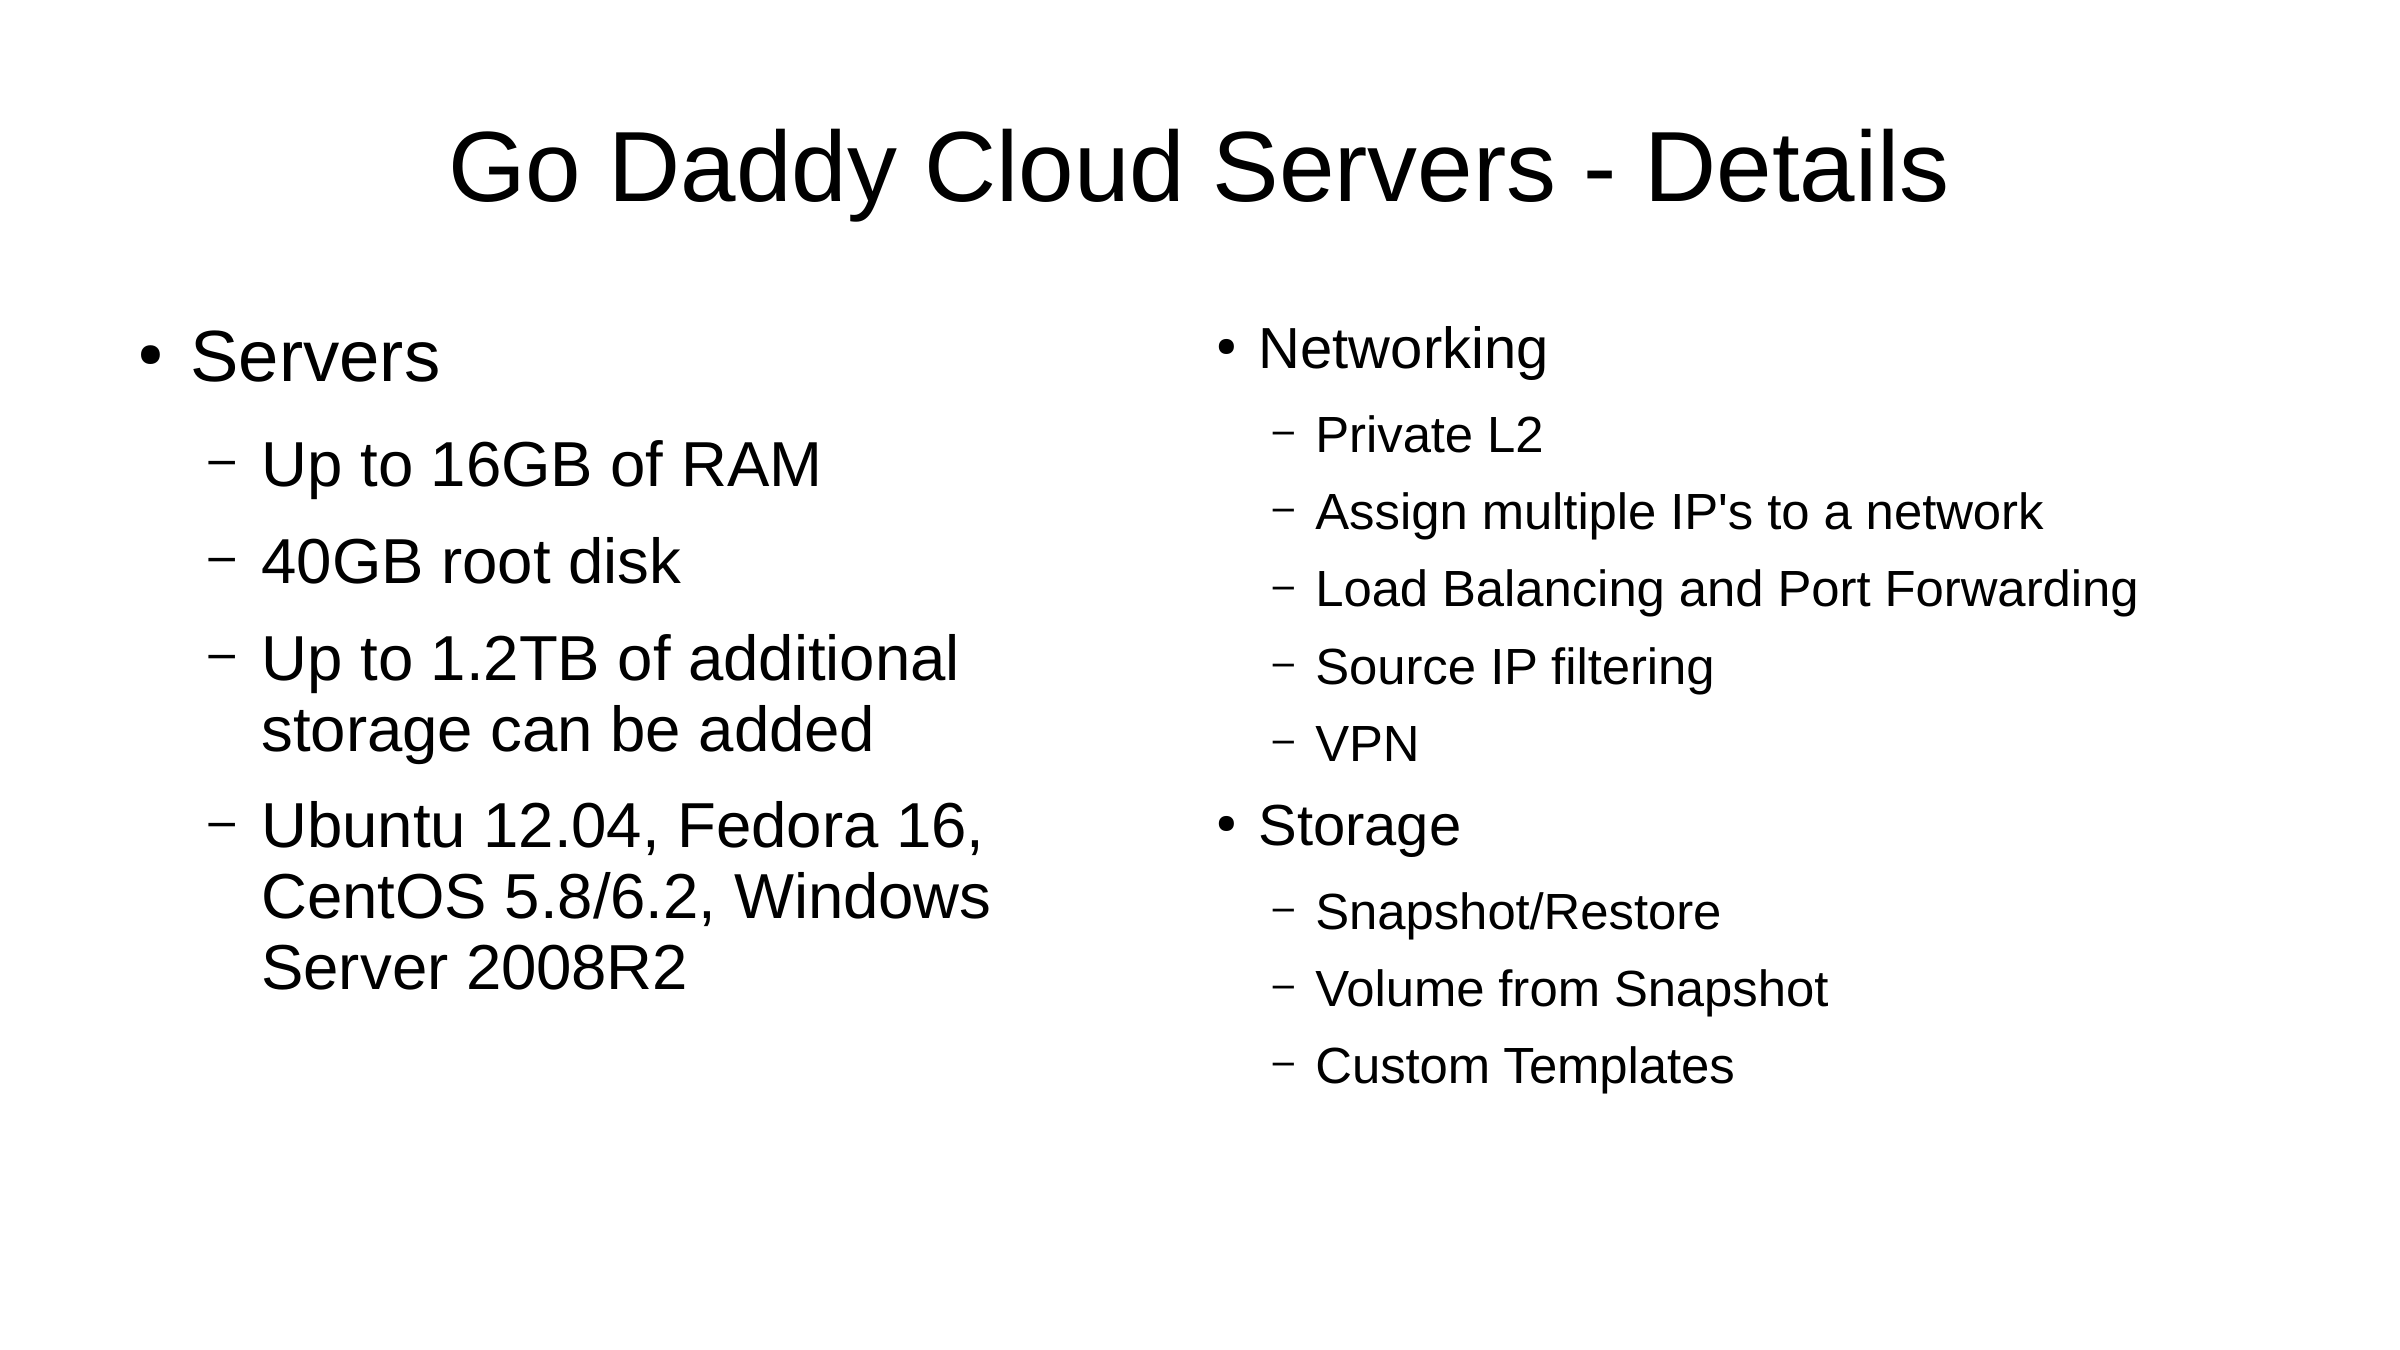

# Go Daddy Cloud Servers - Details
Servers
Up to 16GB of RAM
40GB root disk
Up to 1.2TB of additional storage can be added
Ubuntu 12.04, Fedora 16, CentOS 5.8/6.2, Windows Server 2008R2
Networking
Private L2
Assign multiple IP's to a network
Load Balancing and Port Forwarding
Source IP filtering
VPN
Storage
Snapshot/Restore
Volume from Snapshot
Custom Templates